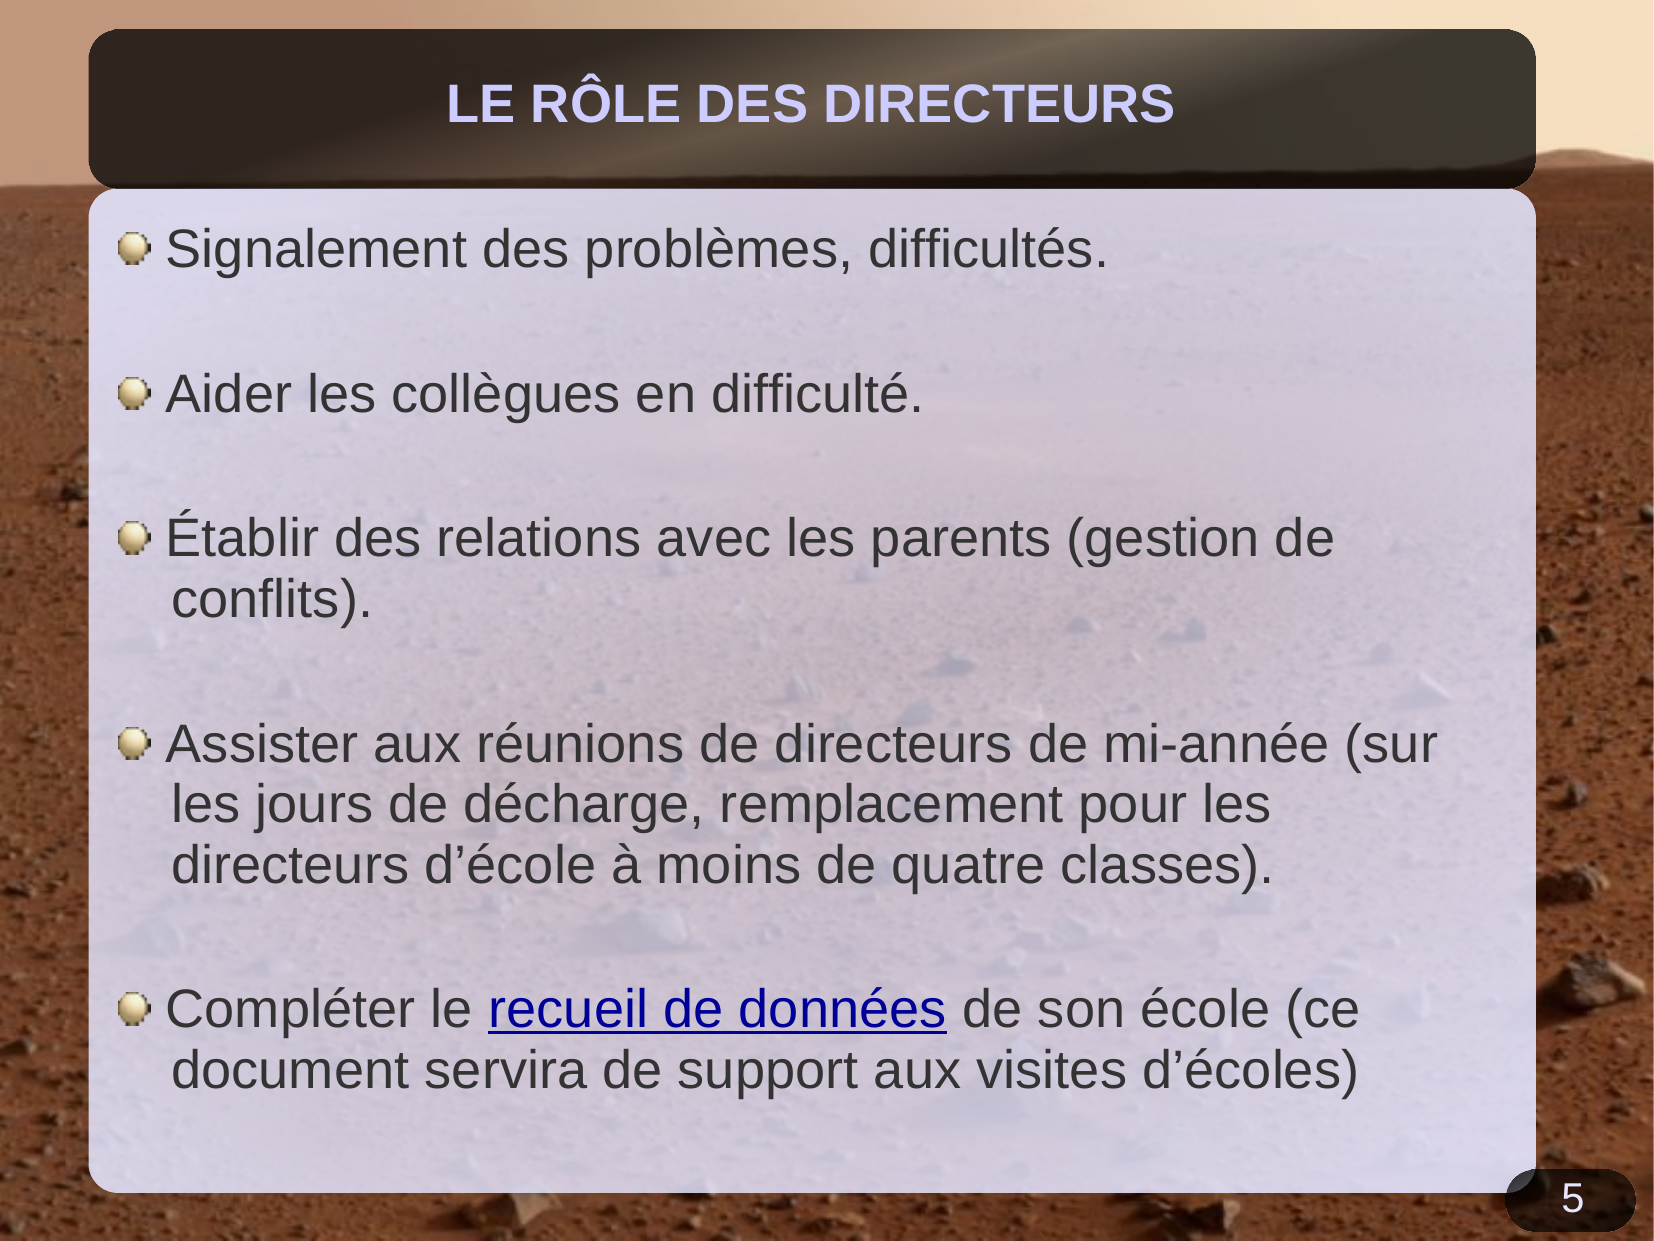

# LE RÔLE DES DIRECTEURS
 Signalement des problèmes, difficultés.
 Aider les collègues en difficulté.
 Établir des relations avec les parents (gestion de conflits).
 Assister aux réunions de directeurs de mi-année (sur les jours de décharge, remplacement pour les directeurs d’école à moins de quatre classes).
 Compléter le recueil de données de son école (ce document servira de support aux visites d’écoles)